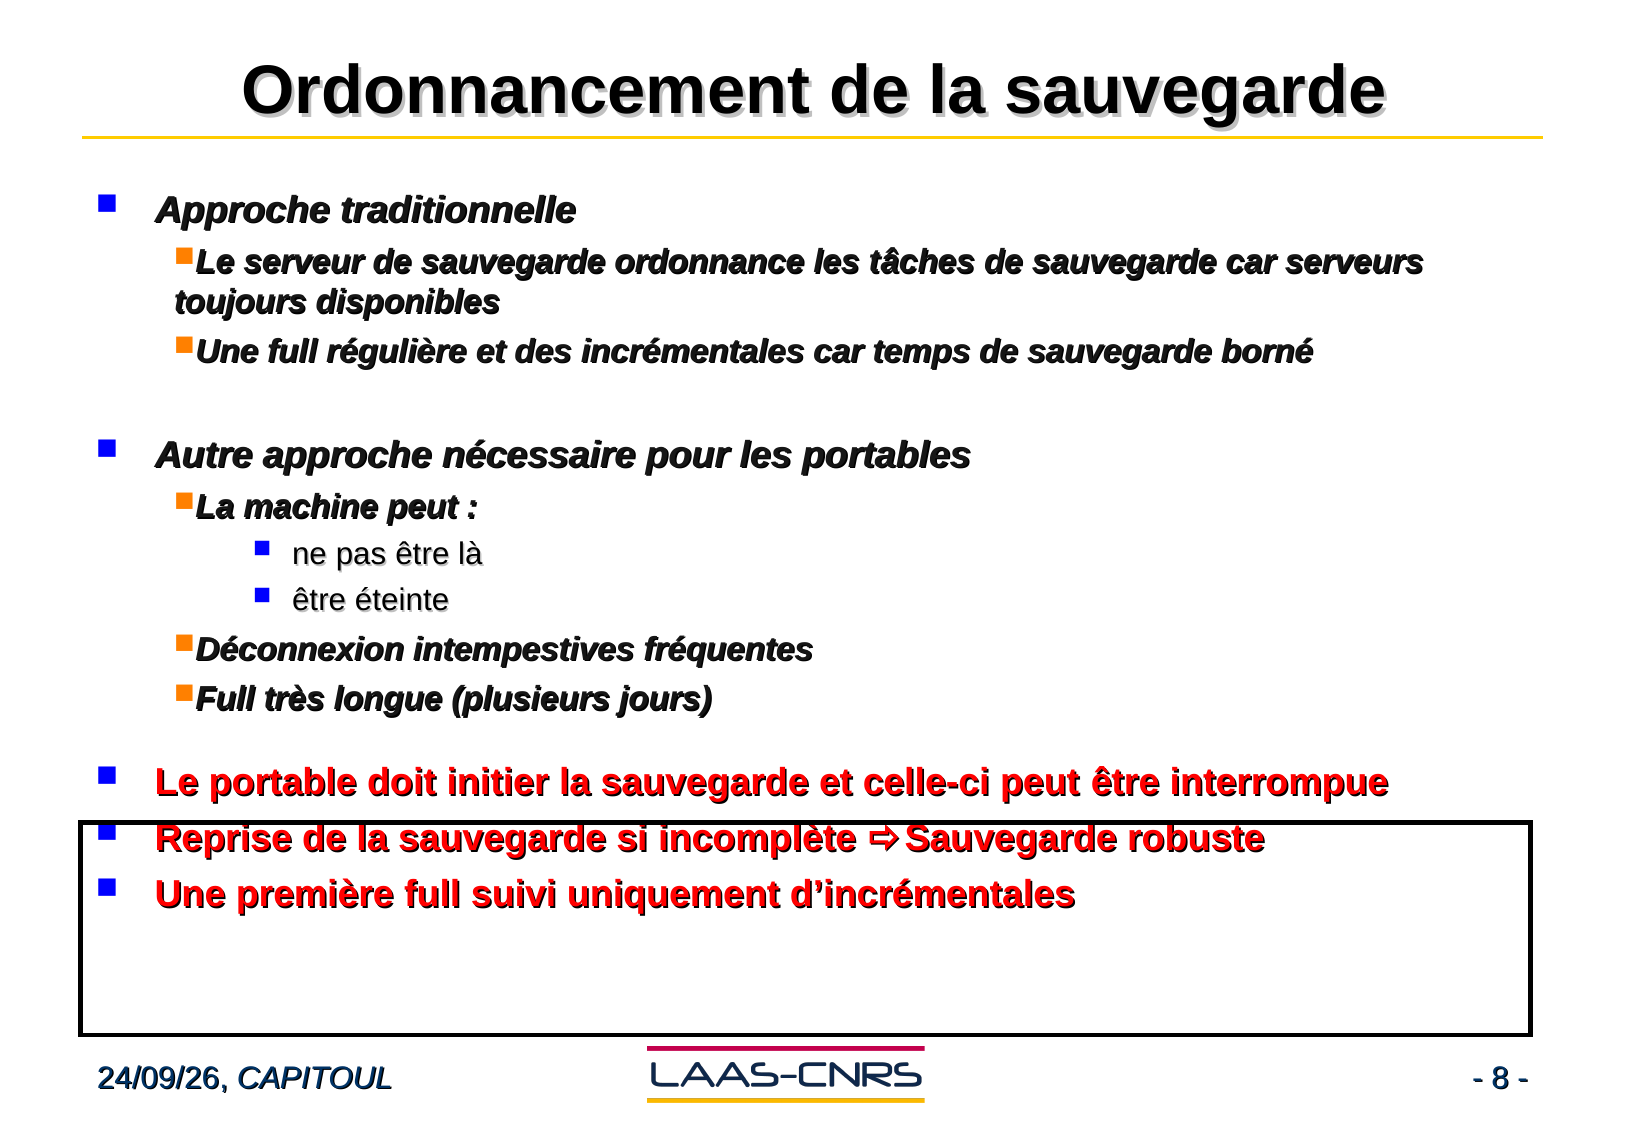

# Ordonnancement de la sauvegarde
Approche traditionnelle
Le serveur de sauvegarde ordonnance les tâches de sauvegarde car serveurs toujours disponibles
Une full régulière et des incrémentales car temps de sauvegarde borné
Autre approche nécessaire pour les portables
La machine peut :
ne pas être là
être éteinte
Déconnexion intempestives fréquentes
Full très longue (plusieurs jours)
Le portable doit initier la sauvegarde et celle-ci peut être interrompue
Reprise de la sauvegarde si incomplète Sauvegarde robuste
Une première full suivi uniquement d’incrémentales
 , CAPITOUL